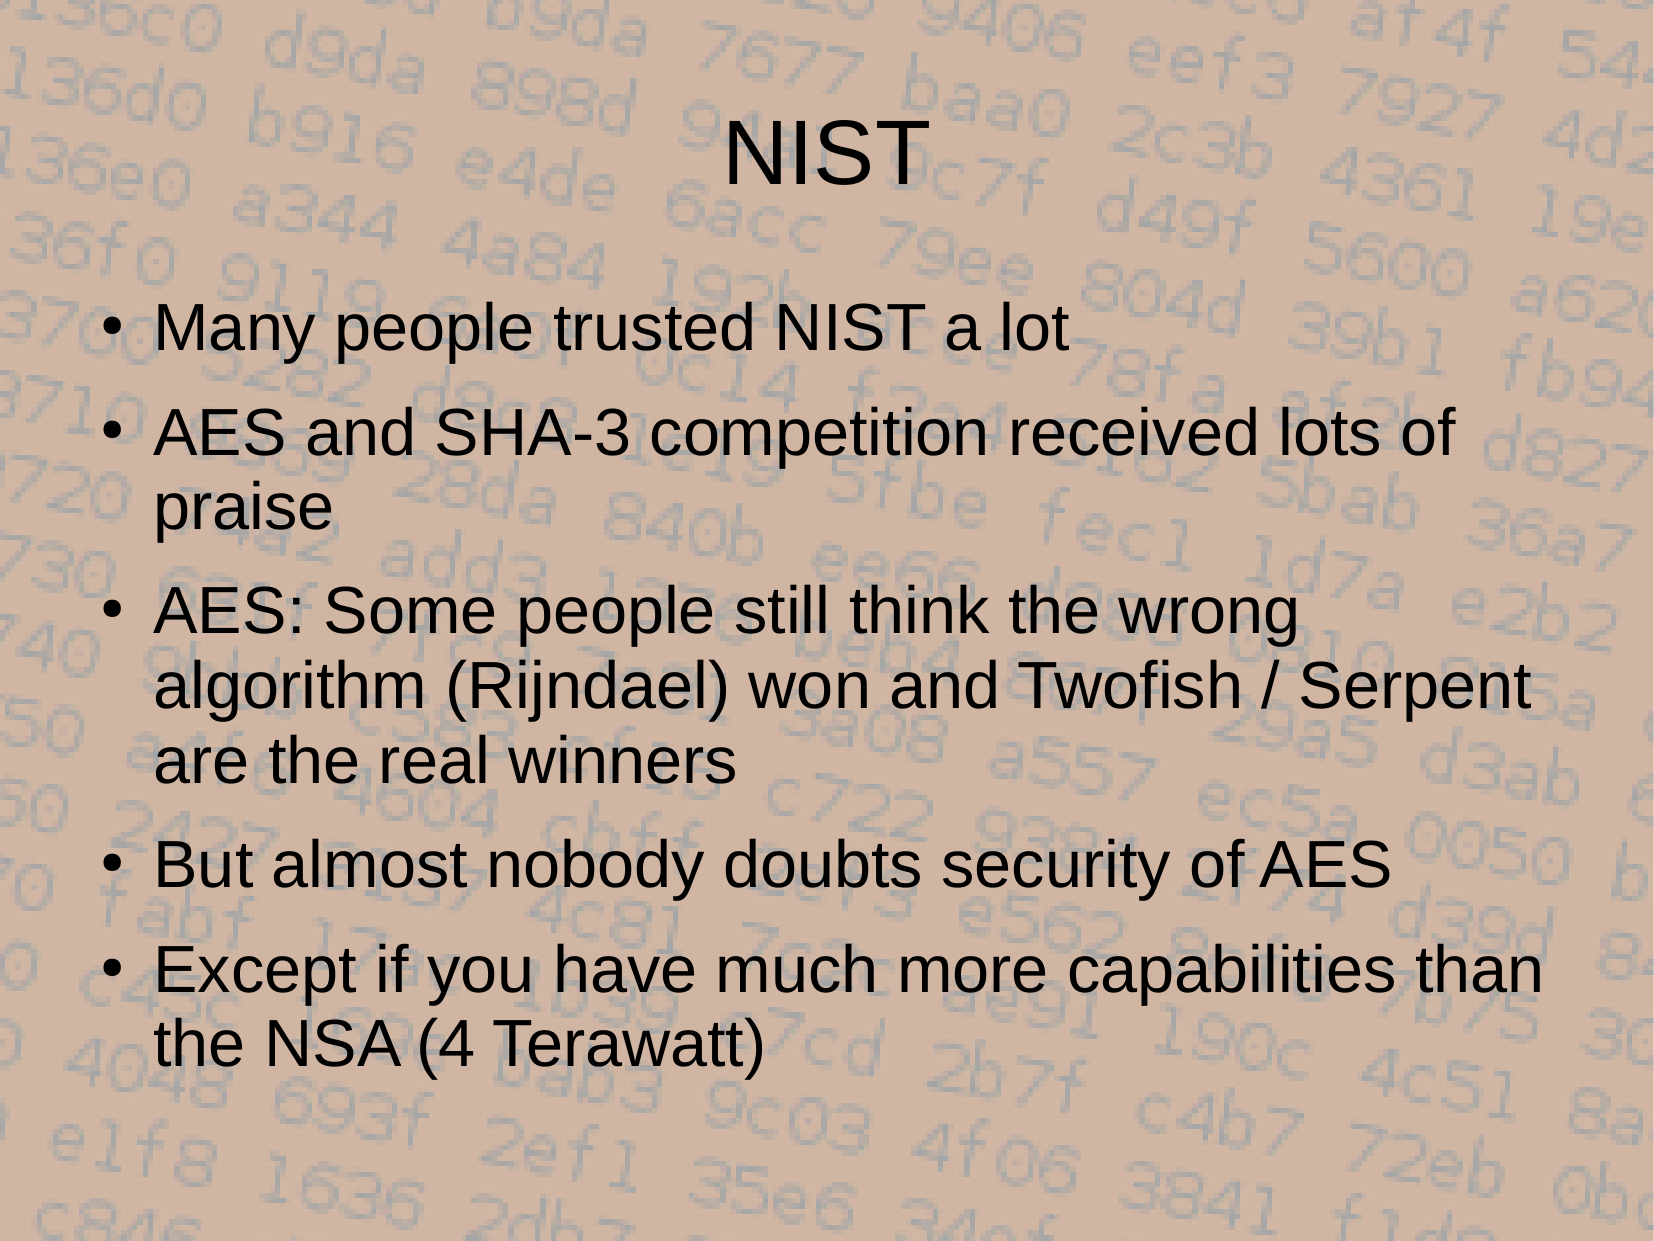

# NIST
Many people trusted NIST a lot
AES and SHA-3 competition received lots of praise
AES: Some people still think the wrong algorithm (Rijndael) won and Twofish / Serpent are the real winners
But almost nobody doubts security of AES
Except if you have much more capabilities than the NSA (4 Terawatt)